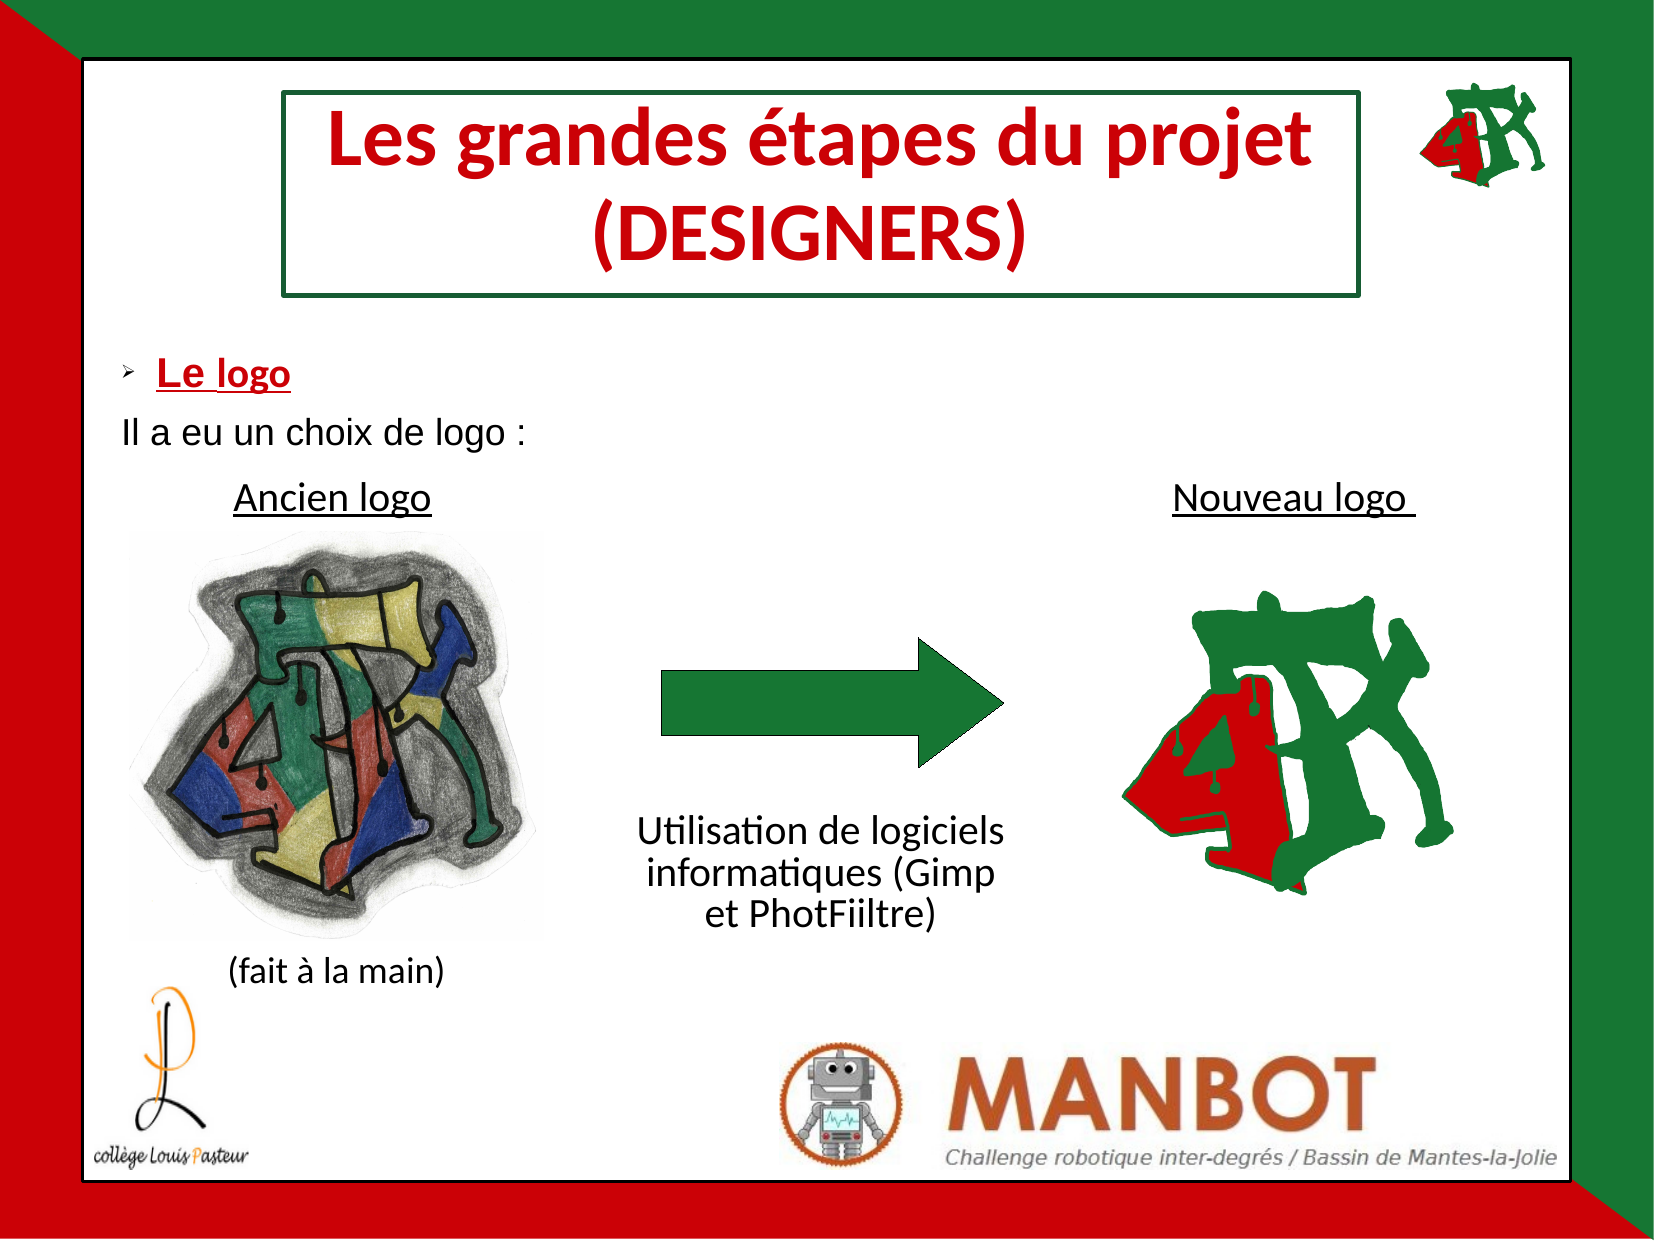

Les grandes étapes du projet (DESIGNERS)
Le logo
Il a eu un choix de logo :
Ancien logo
Nouveau logo
Utilisation de logiciels informatiques (Gimp et PhotFiiltre)
(fait à la main)